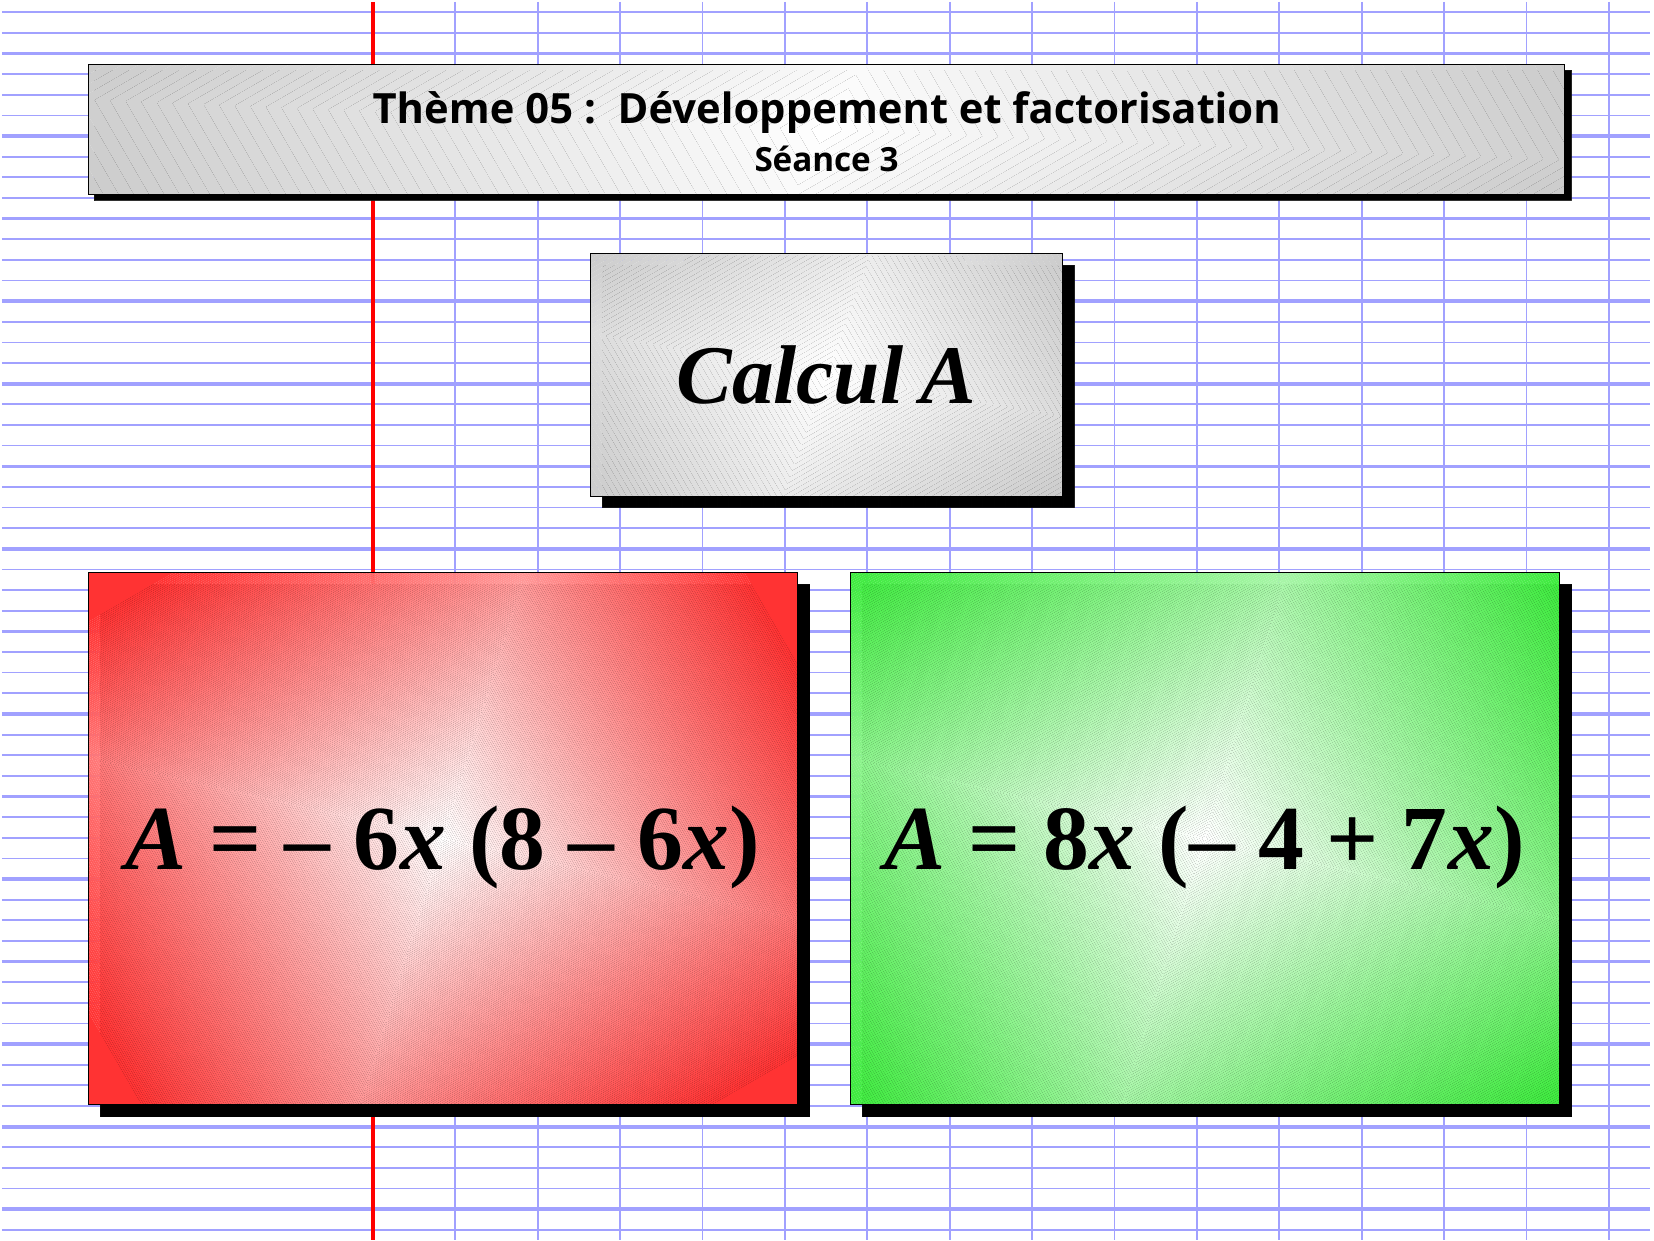

Thème 05 : Développement et factorisation
Séance 3
Calcul A
10
11
12
13
14
15
9
0
1
2
3
4
5
6
7
8
A = – 6x (8 – 6x)
A = 8x (– 4 + 7x)